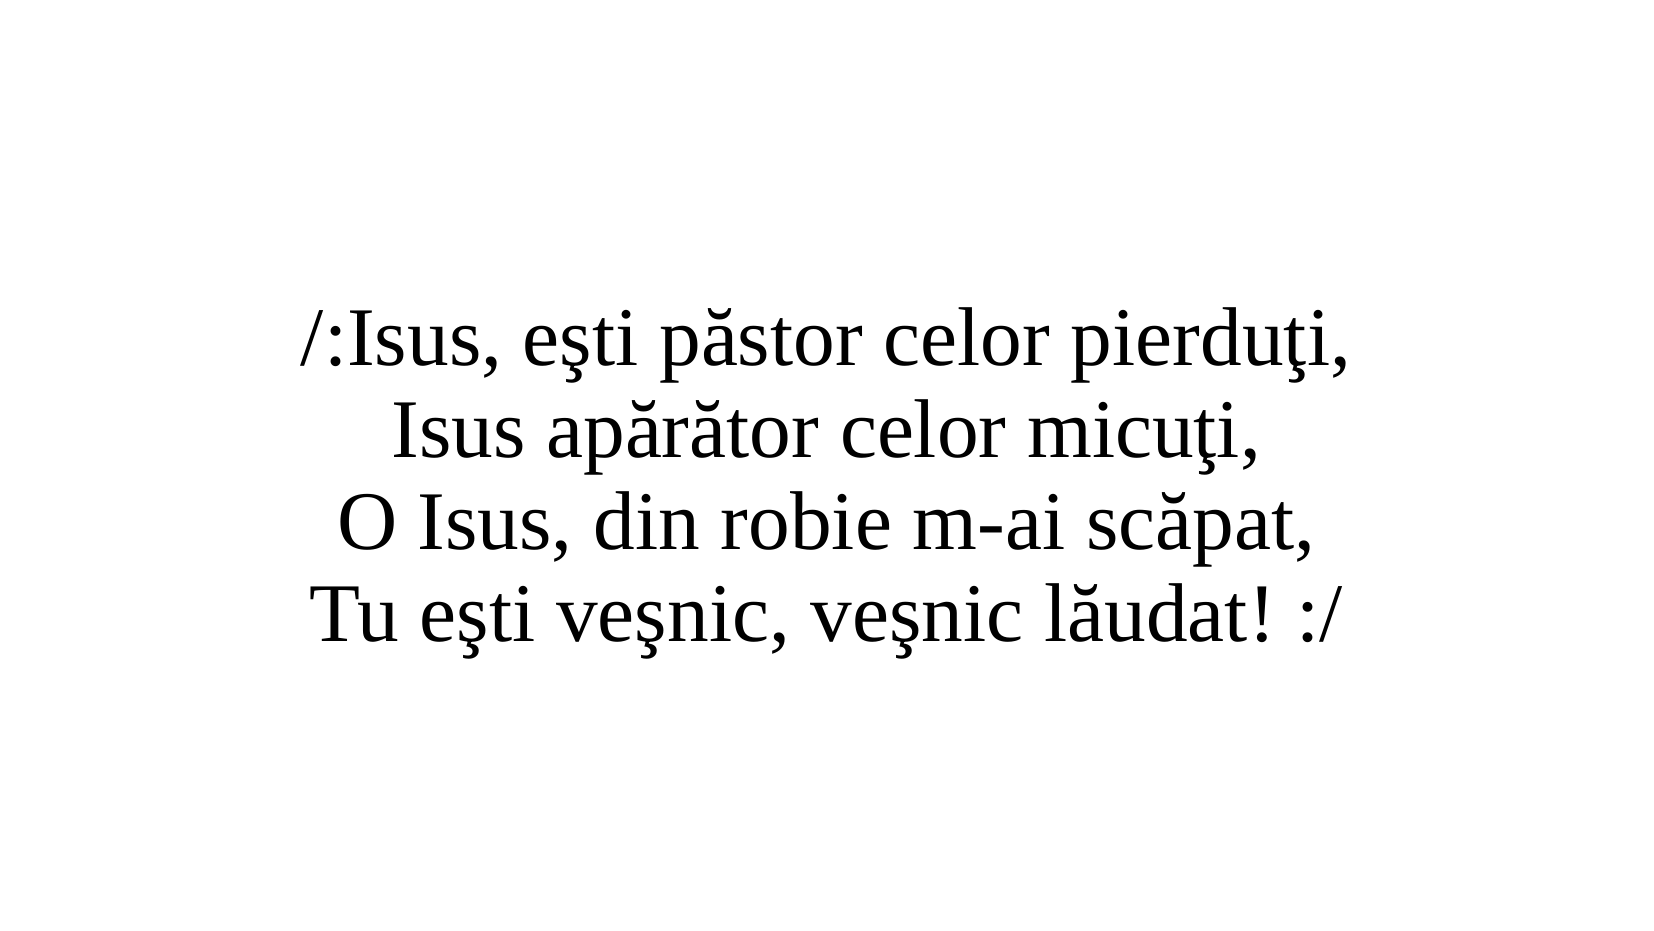

# /:Isus, eşti păstor celor pierduţi,
Isus apărător celor micuţi,
O Isus, din robie m-ai scăpat,
Tu eşti veşnic, veşnic lăudat! :/